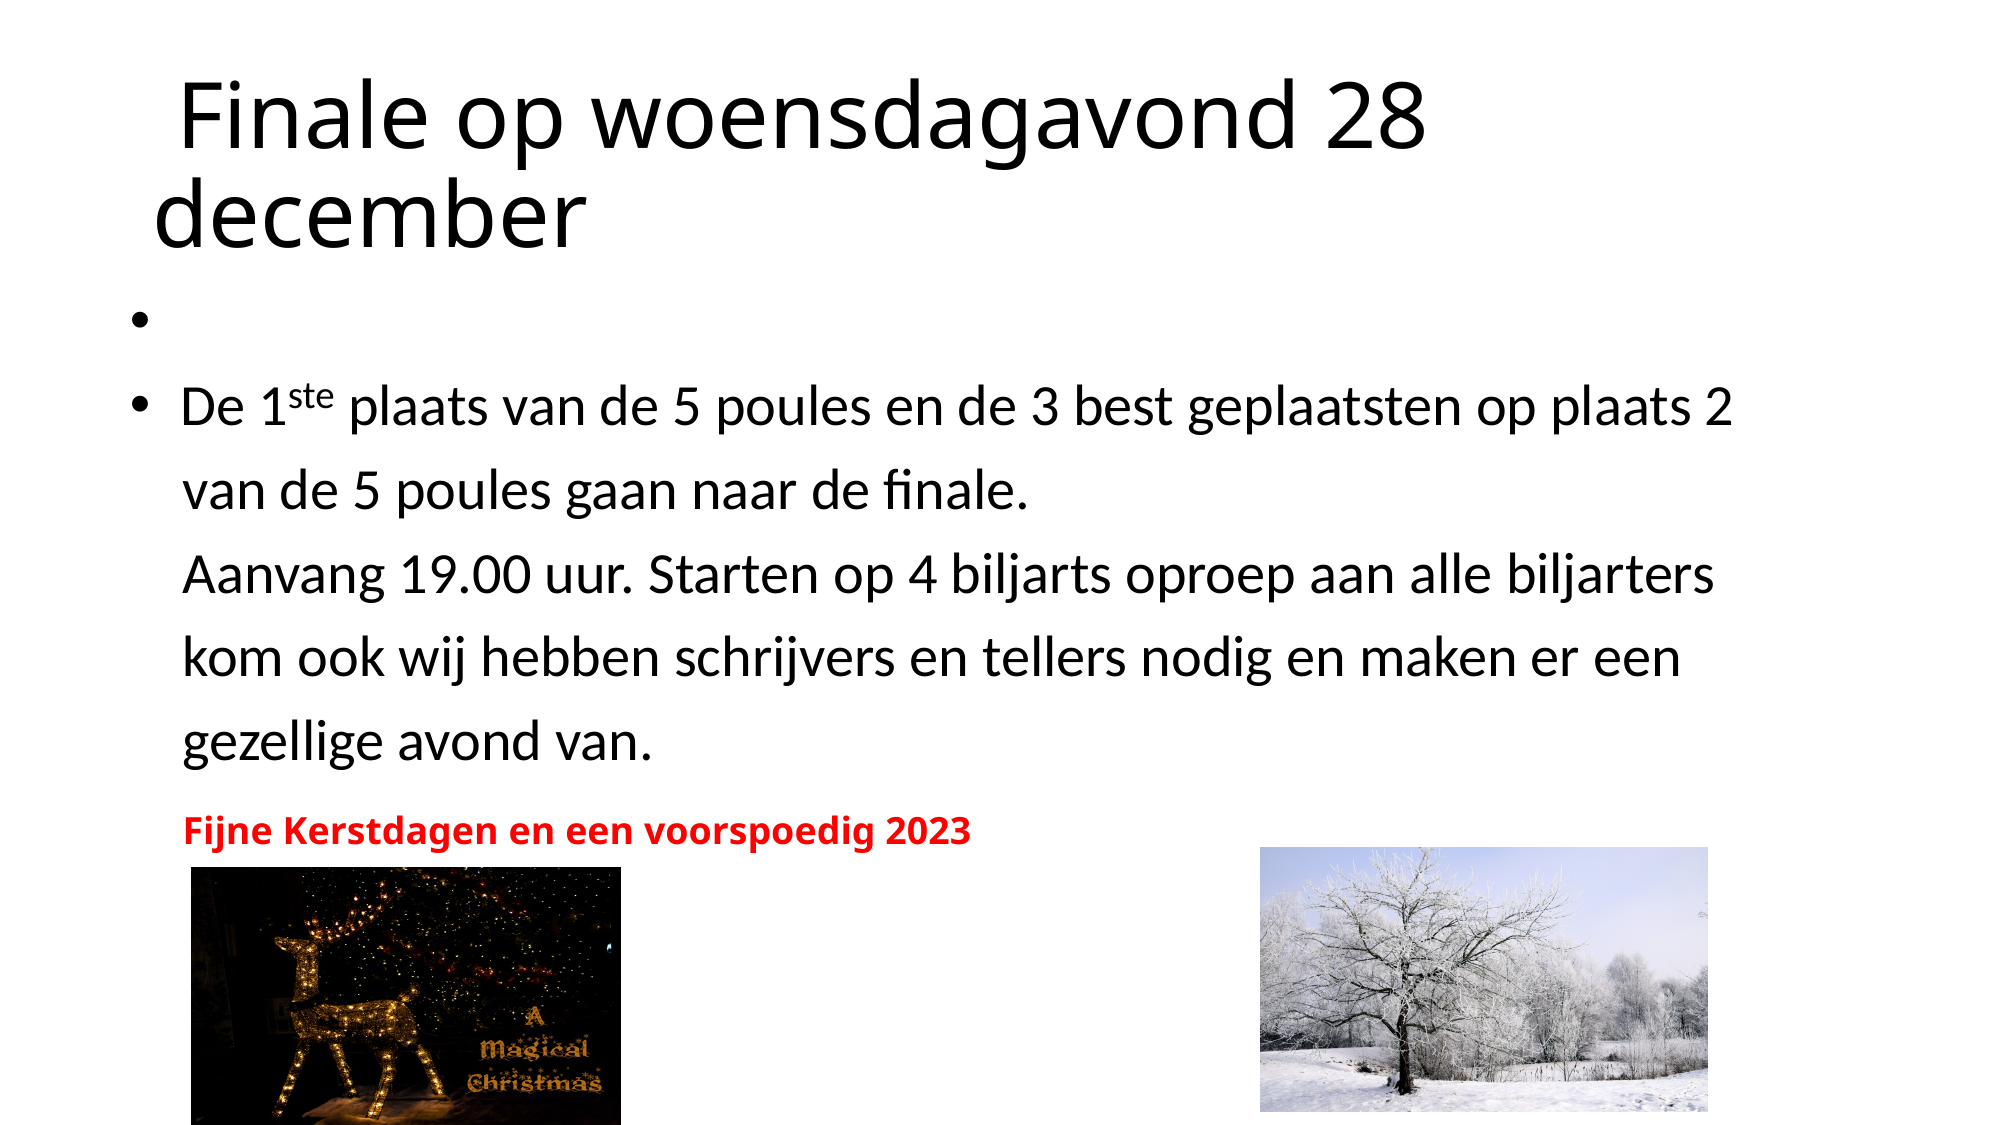

# Finale op woensdagavond 28 december
 De 1ste plaats van de 5 poules en de 3 best geplaatsten op plaats 2
 van de 5 poules gaan naar de finale.
 Aanvang 19.00 uur. Starten op 4 biljarts oproep aan alle biljarters
 kom ook wij hebben schrijvers en tellers nodig en maken er een
 gezellige avond van.
 Fijne Kerstdagen en een voorspoedig 2023